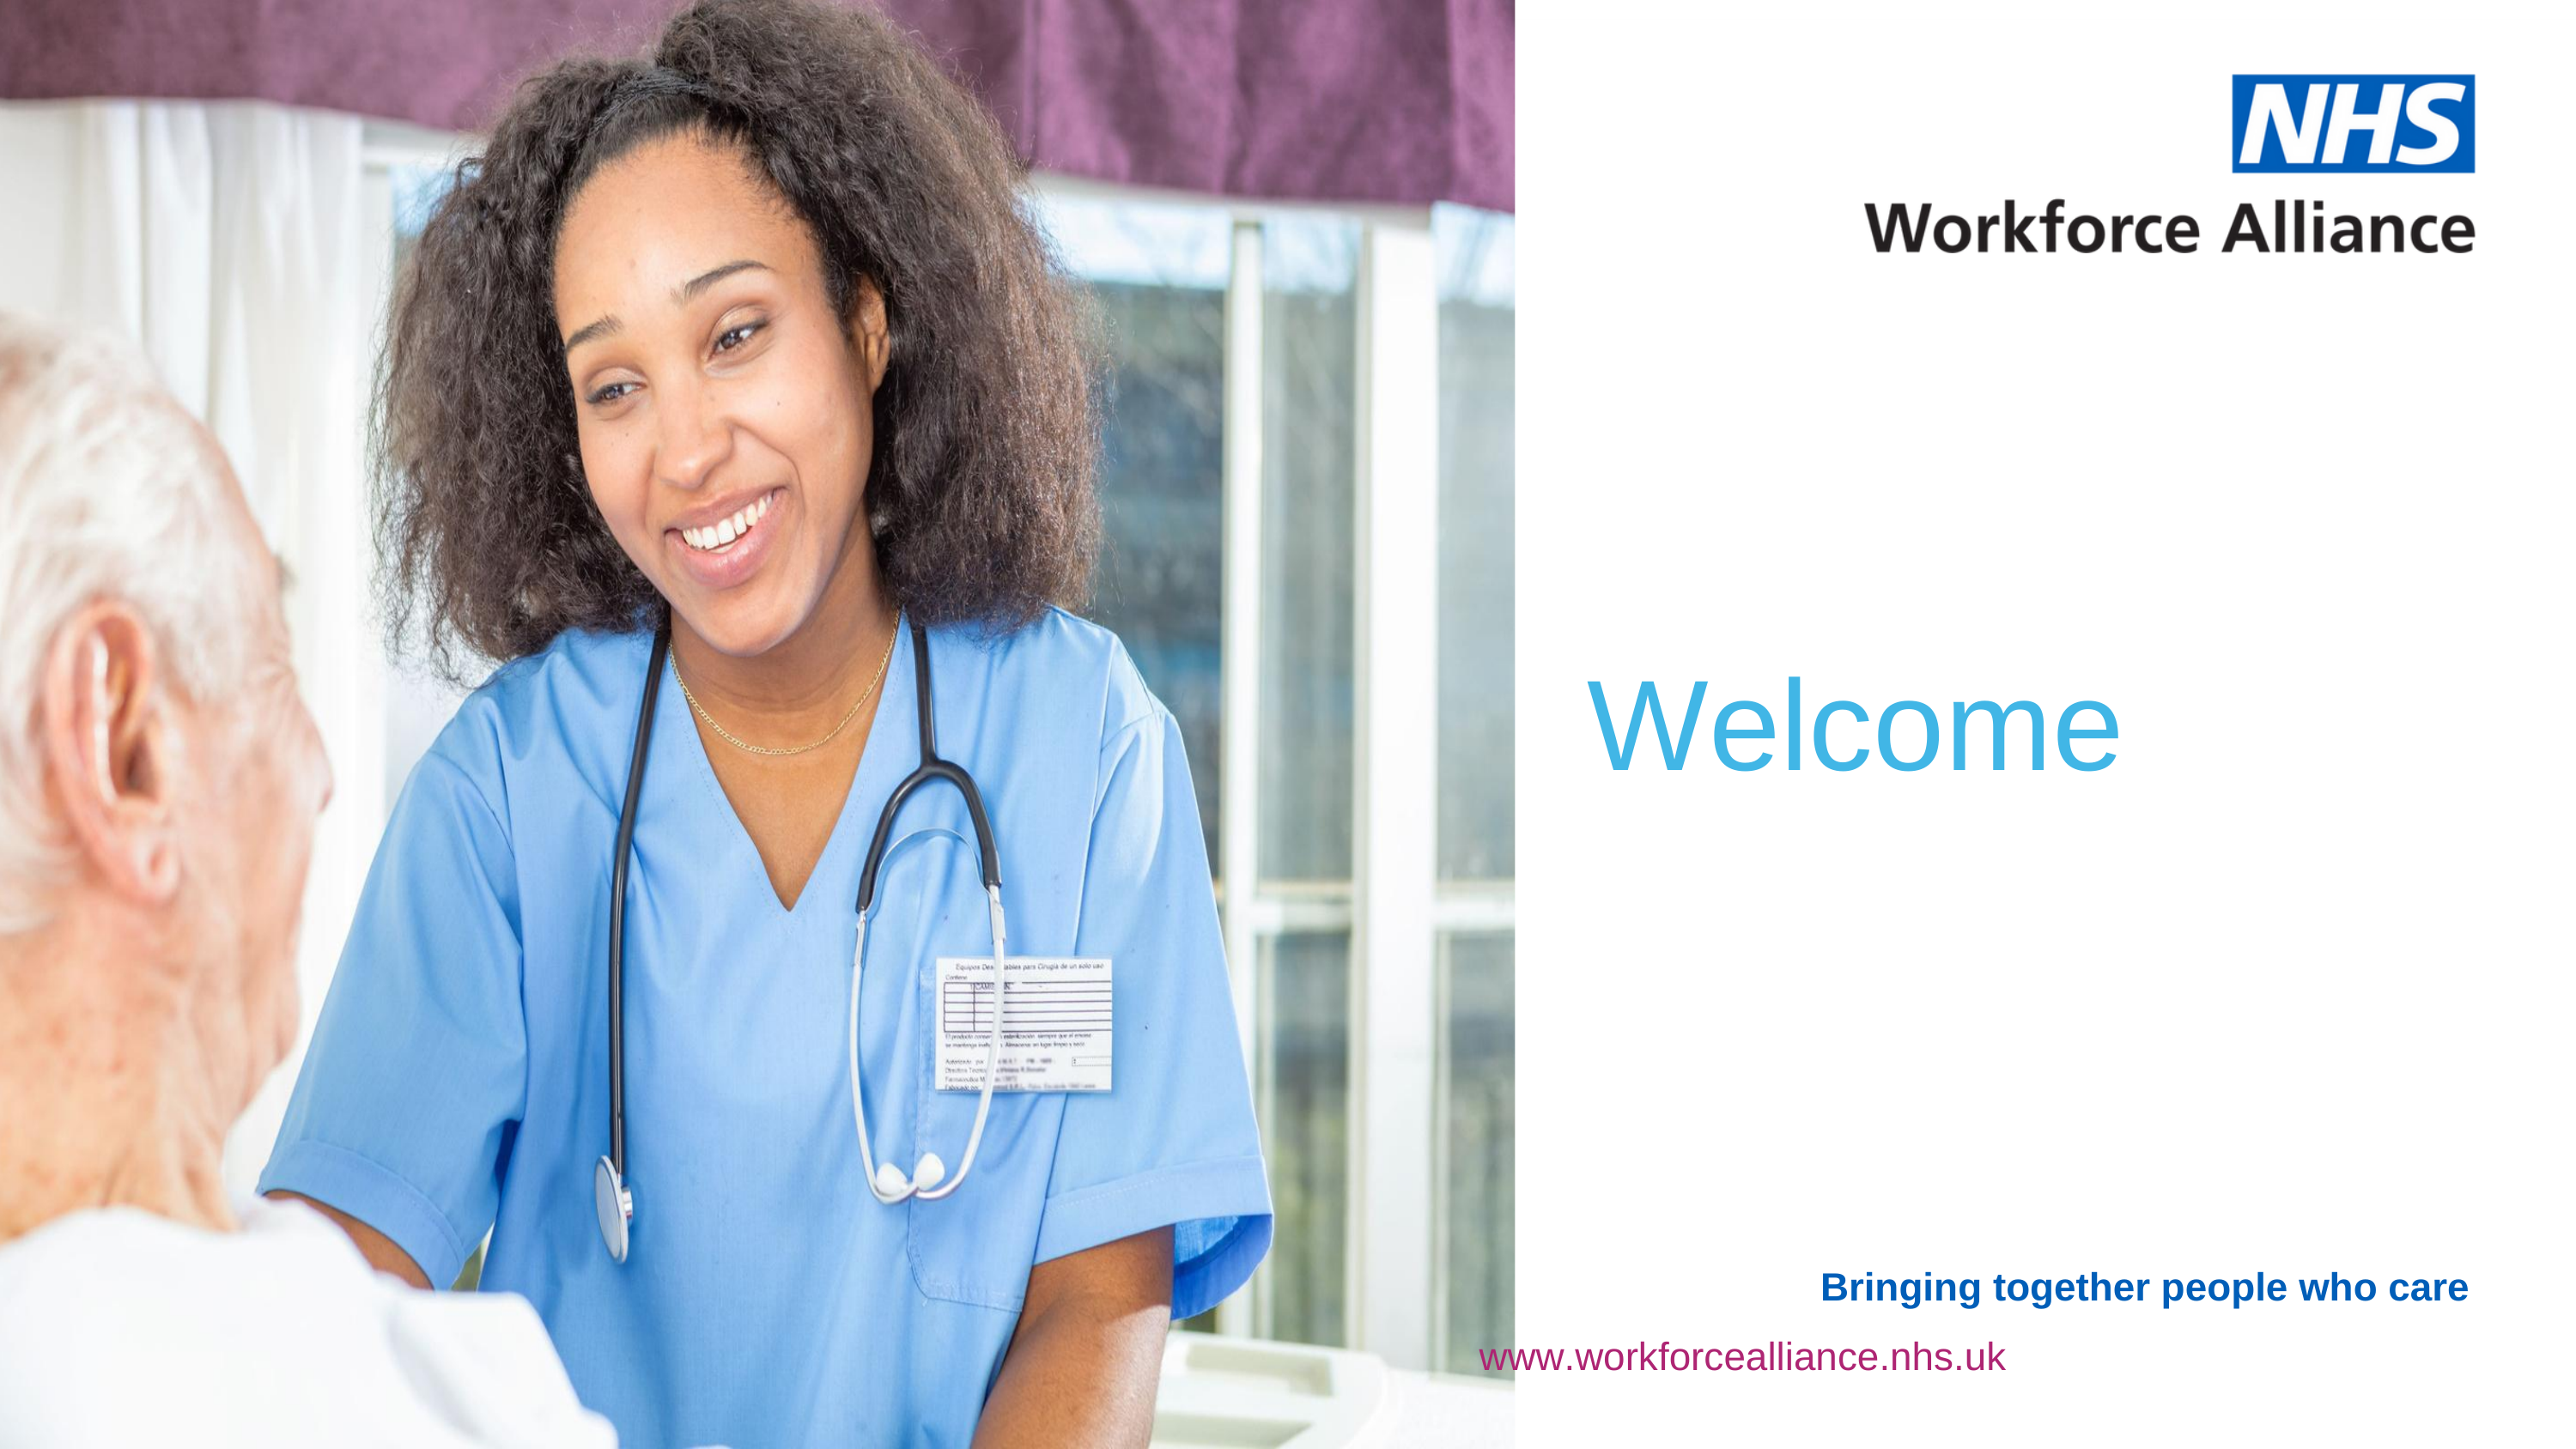

Welcome
Bringing together people who care
www.workforcealliance.nhs.uk